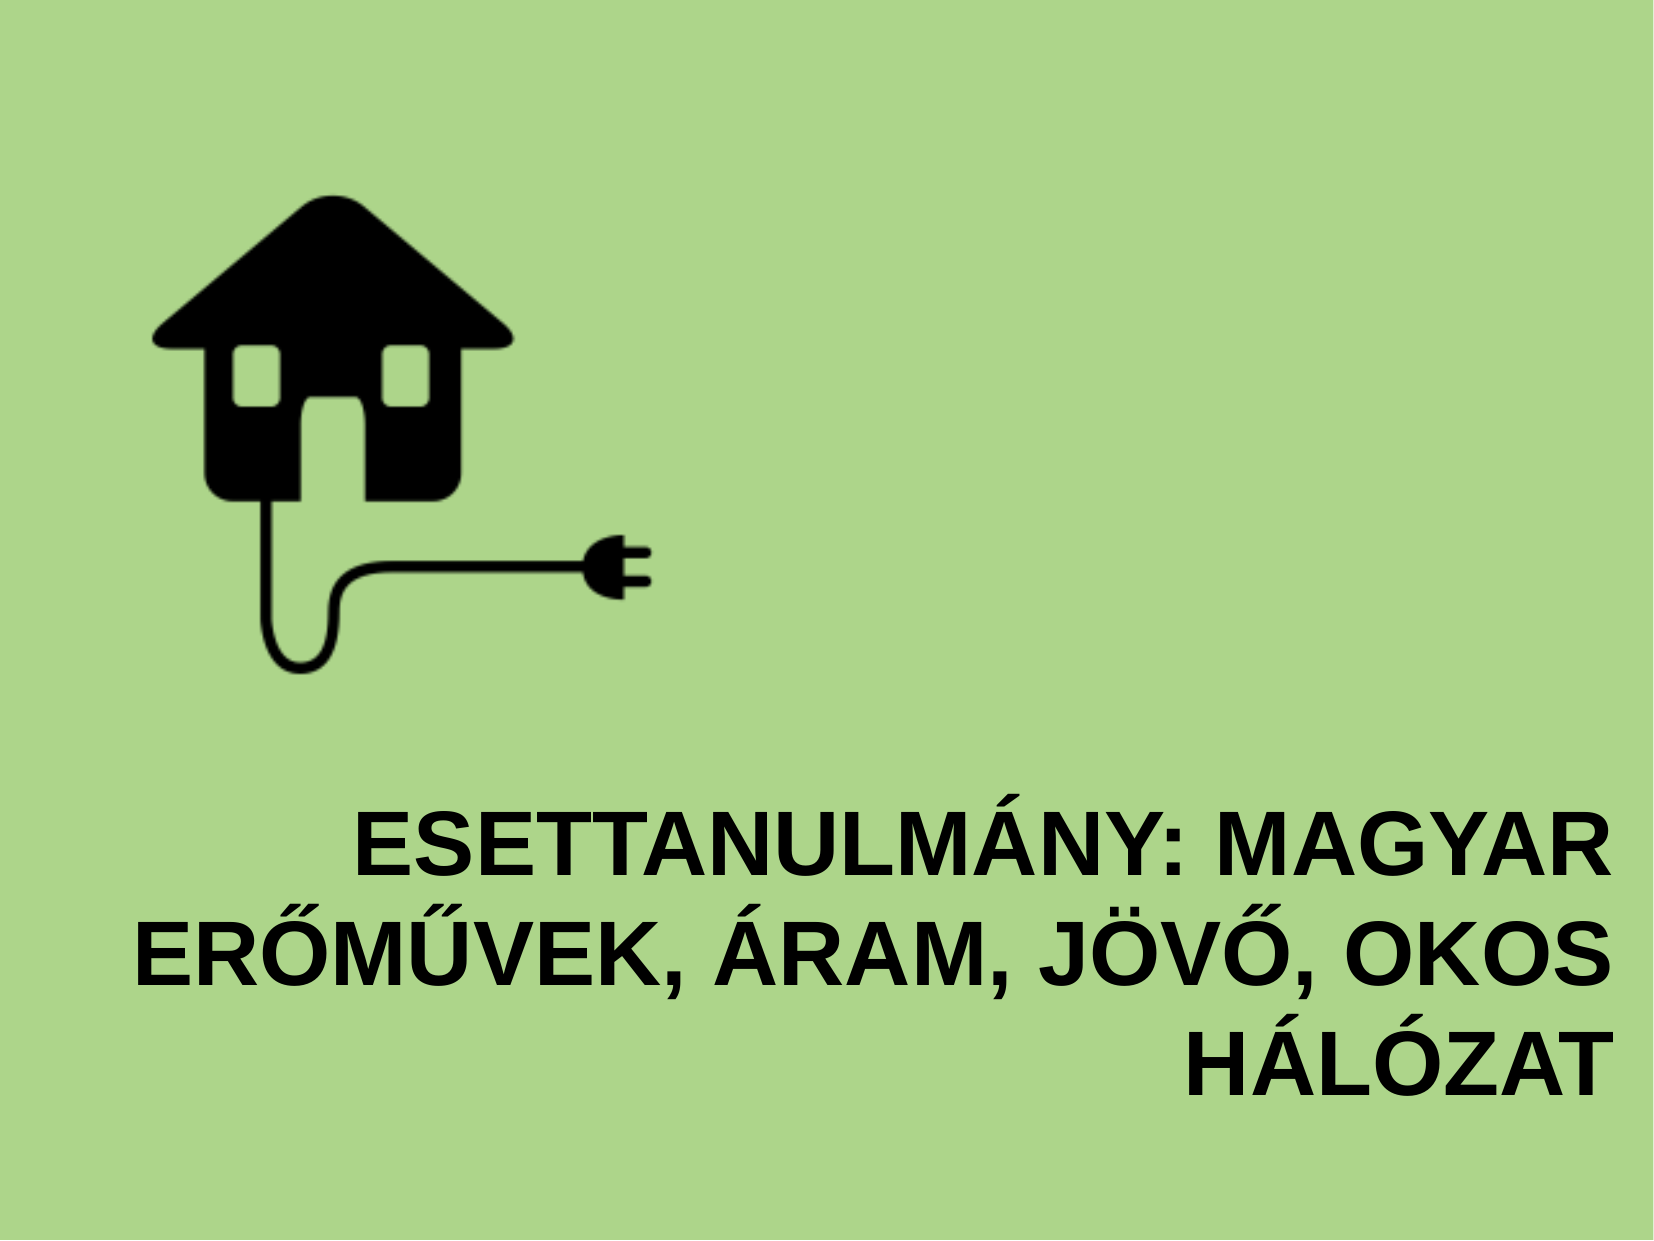

#
ESETTANULMÁNY: MAGYAR ERŐMŰVEK, ÁRAM, JÖVŐ, OKOS HÁLÓZAT